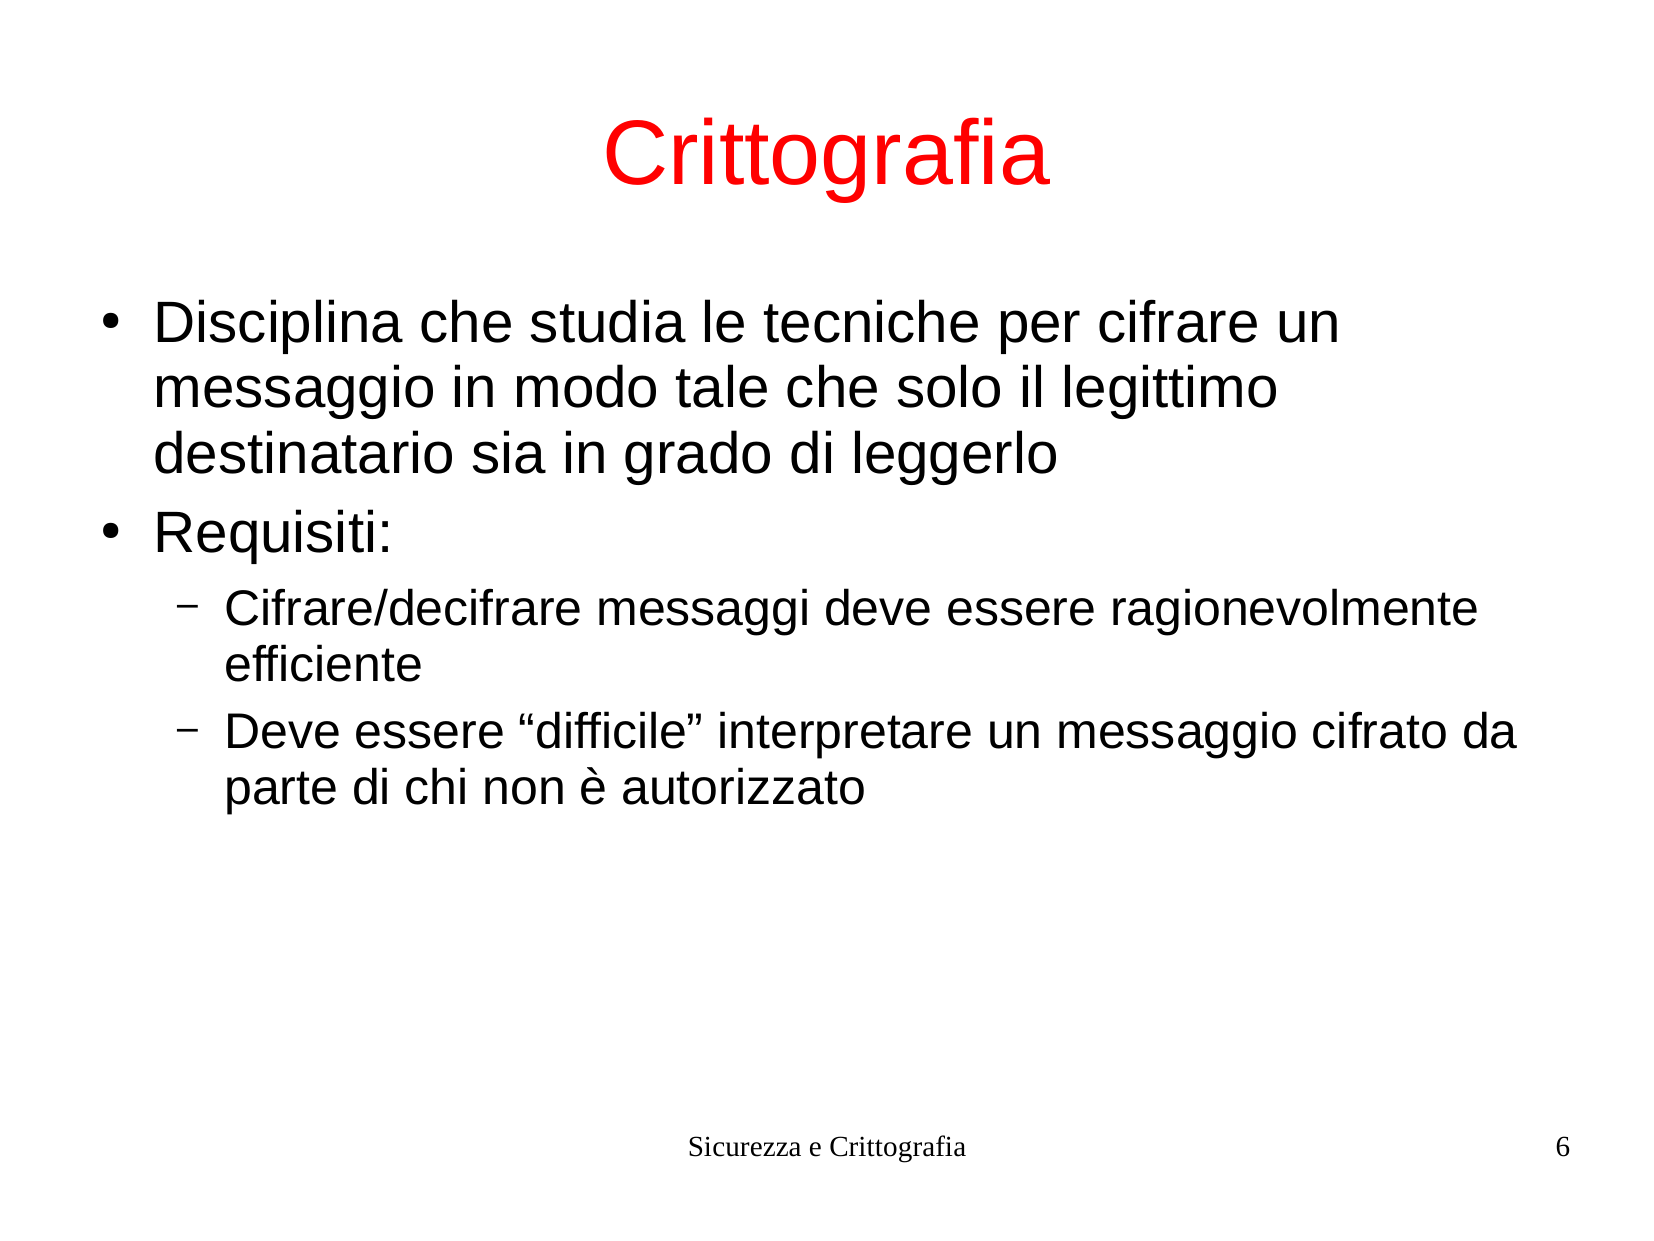

# Crittografia
Disciplina che studia le tecniche per cifrare un messaggio in modo tale che solo il legittimo destinatario sia in grado di leggerlo
Requisiti:
Cifrare/decifrare messaggi deve essere ragionevolmente efficiente
Deve essere “difficile” interpretare un messaggio cifrato da parte di chi non è autorizzato
Sicurezza e Crittografia
6